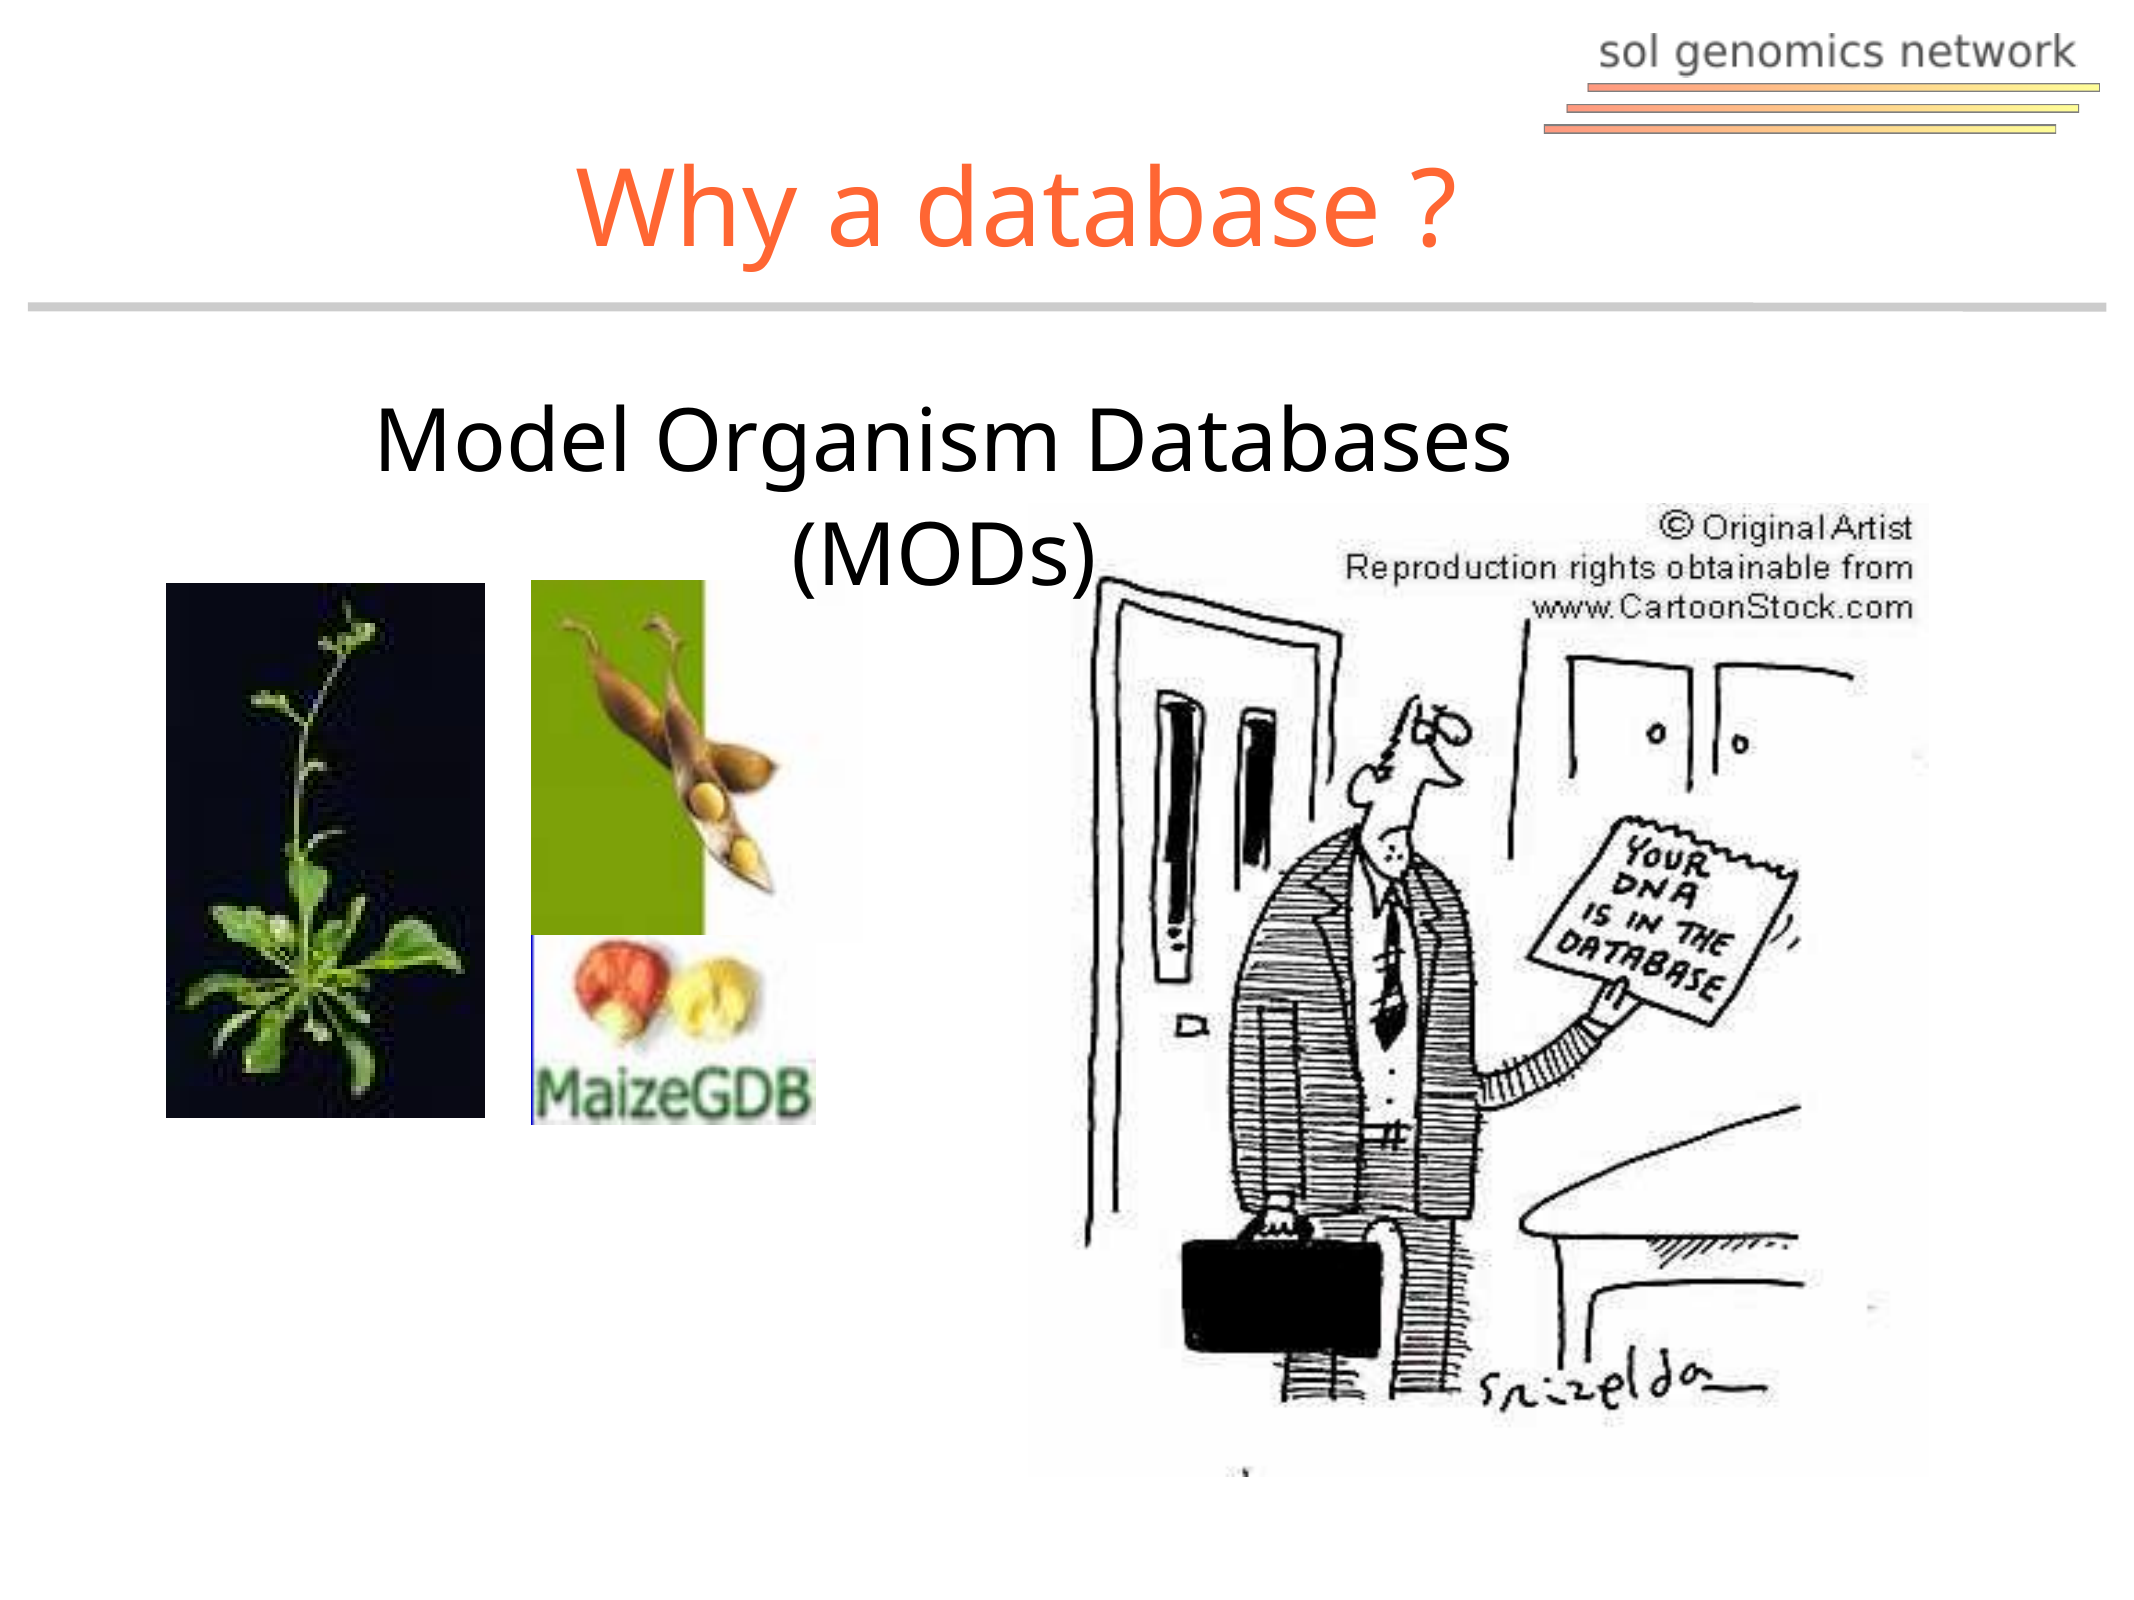

Why a database ?
Model Organism Databases (MODs)